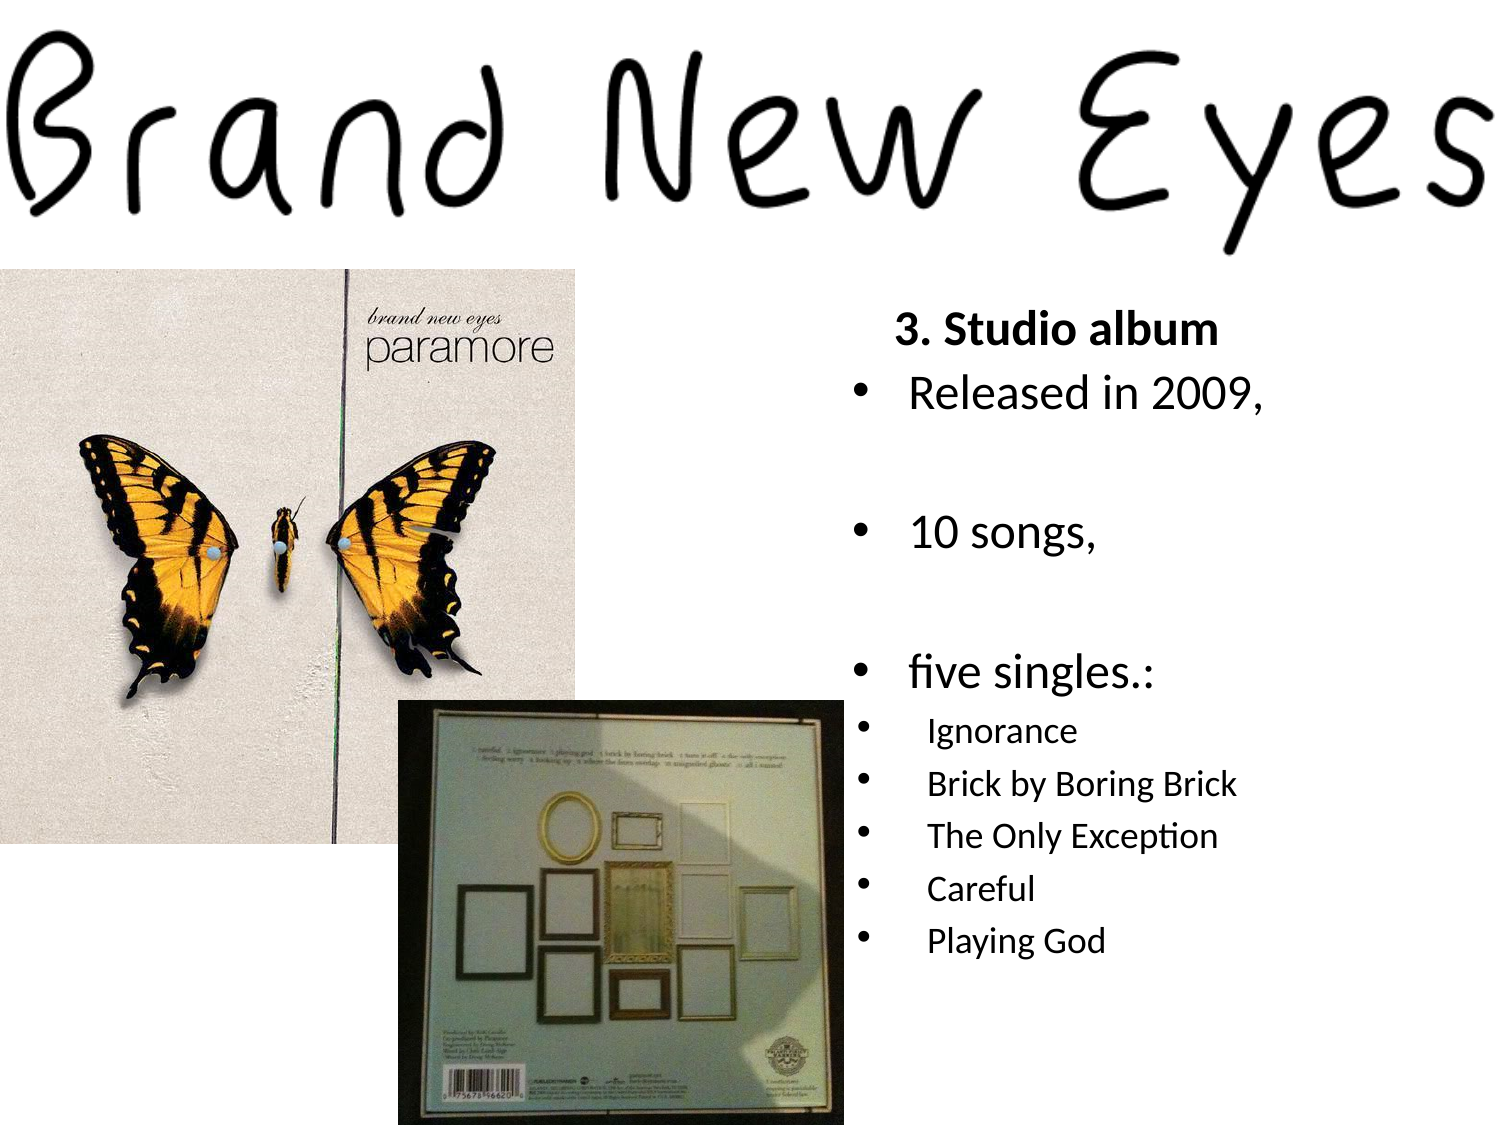

# 3. Studio album
Released in 2009,
10 songs,
five singles.:
Ignorance
Brick by Boring Brick
The Only Exception
Careful
Playing God